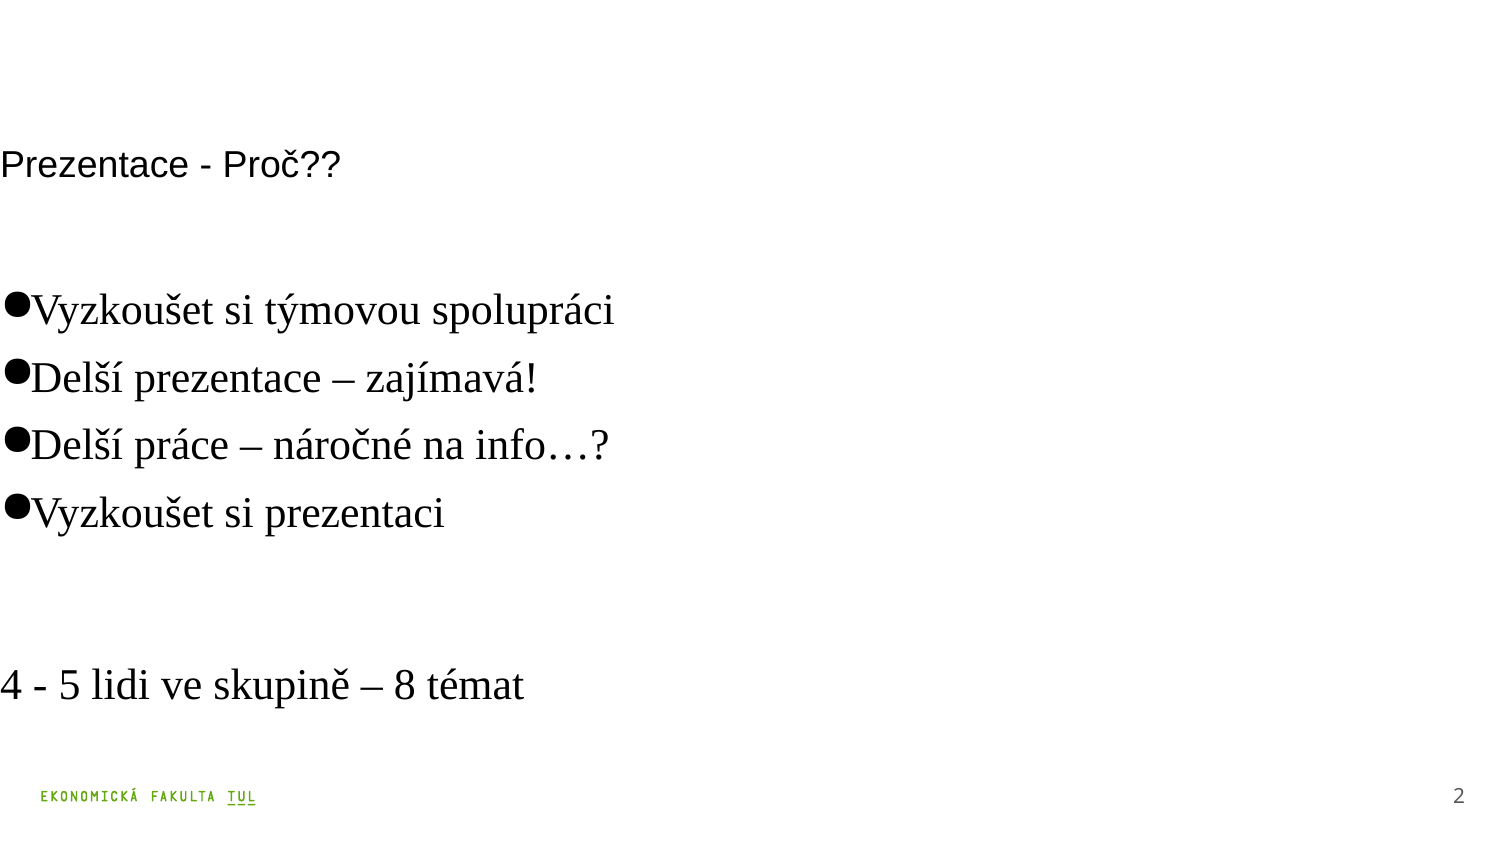

# Prezentace - Proč??
Vyzkoušet si týmovou spolupráci
Delší prezentace – zajímavá!
Delší práce – náročné na info…?
Vyzkoušet si prezentaci
4 - 5 lidi ve skupině – 8 témat
2